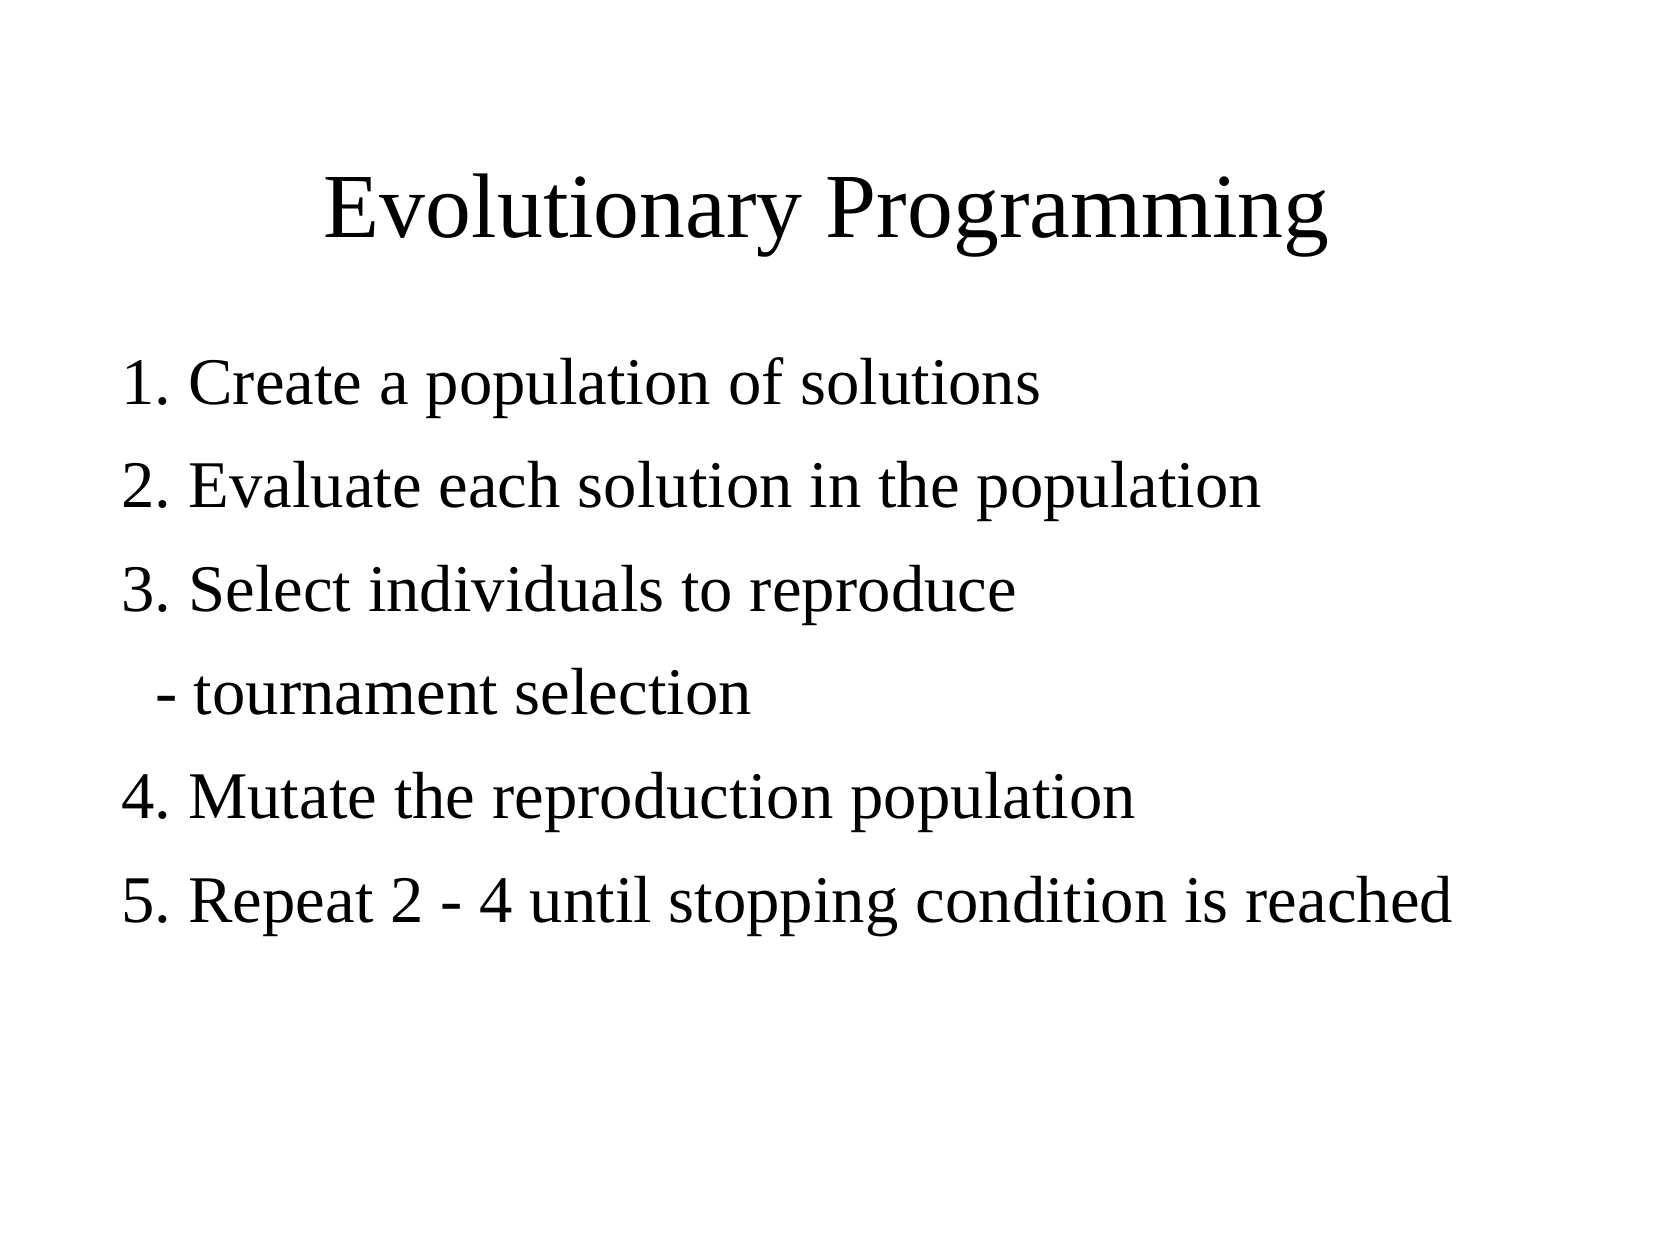

# Evolutionary Programming
1. Create a population of solutions
2. Evaluate each solution in the population
3. Select individuals to reproduce
 - tournament selection
4. Mutate the reproduction population
5. Repeat 2 - 4 until stopping condition is reached